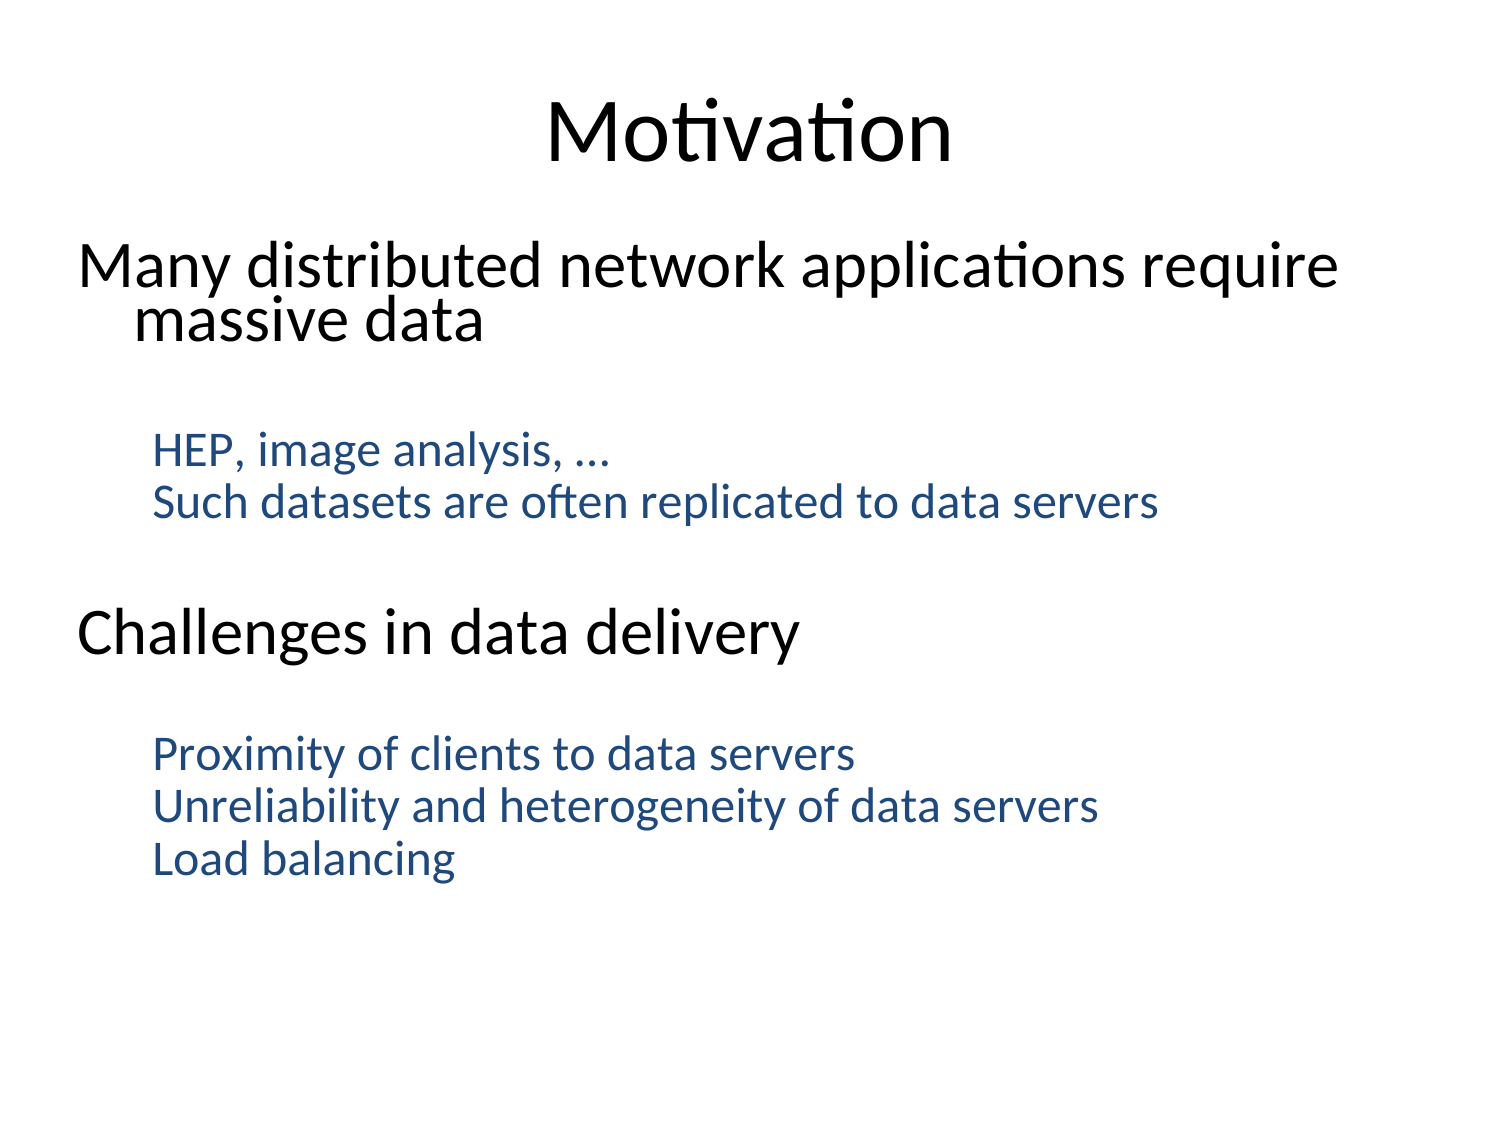

# Motivation
Many distributed network applications require massive data
HEP, image analysis, …
Such datasets are often replicated to data servers
Challenges in data delivery
Proximity of clients to data servers
Unreliability and heterogeneity of data servers
Load balancing